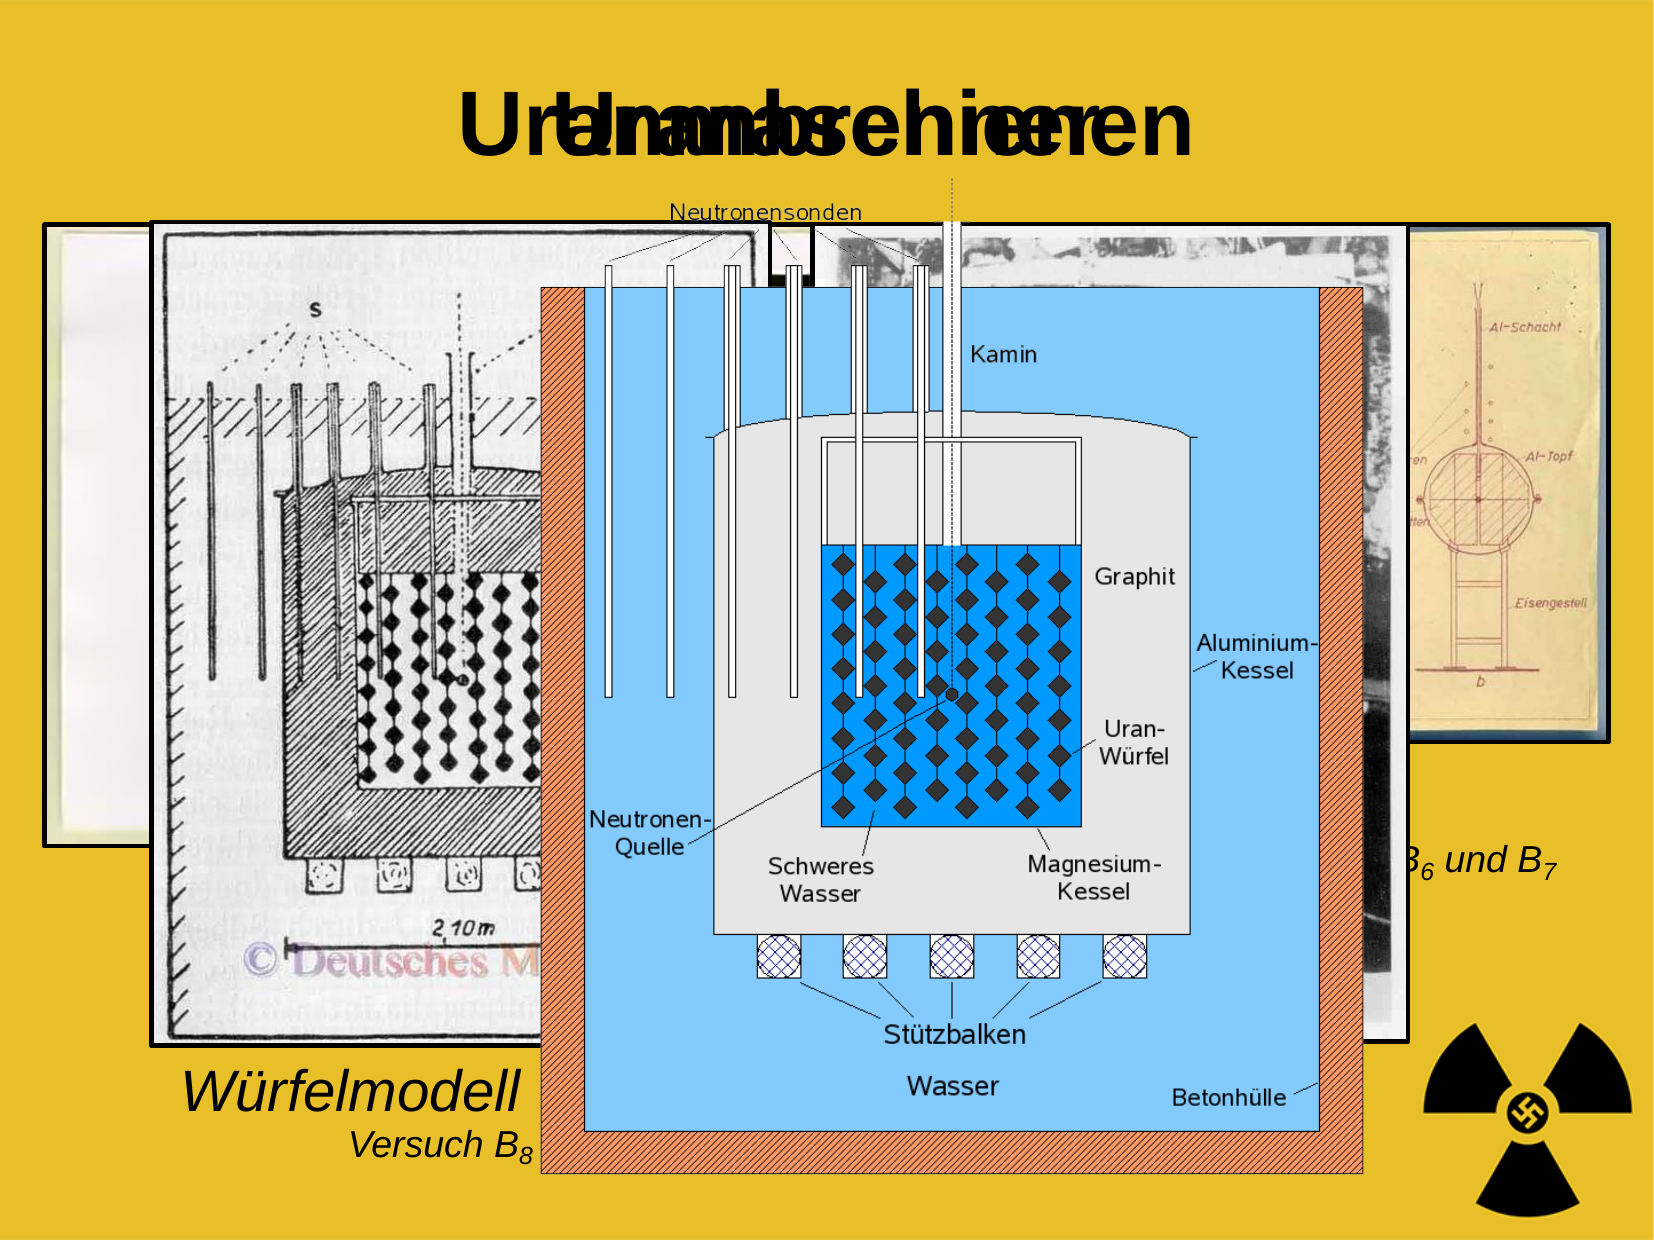

# Uranmaschienen
Uranbrenner
Schichtenmodell
Versuche B6 und B7
Würfelmodell
Versuch B8 (letzter)